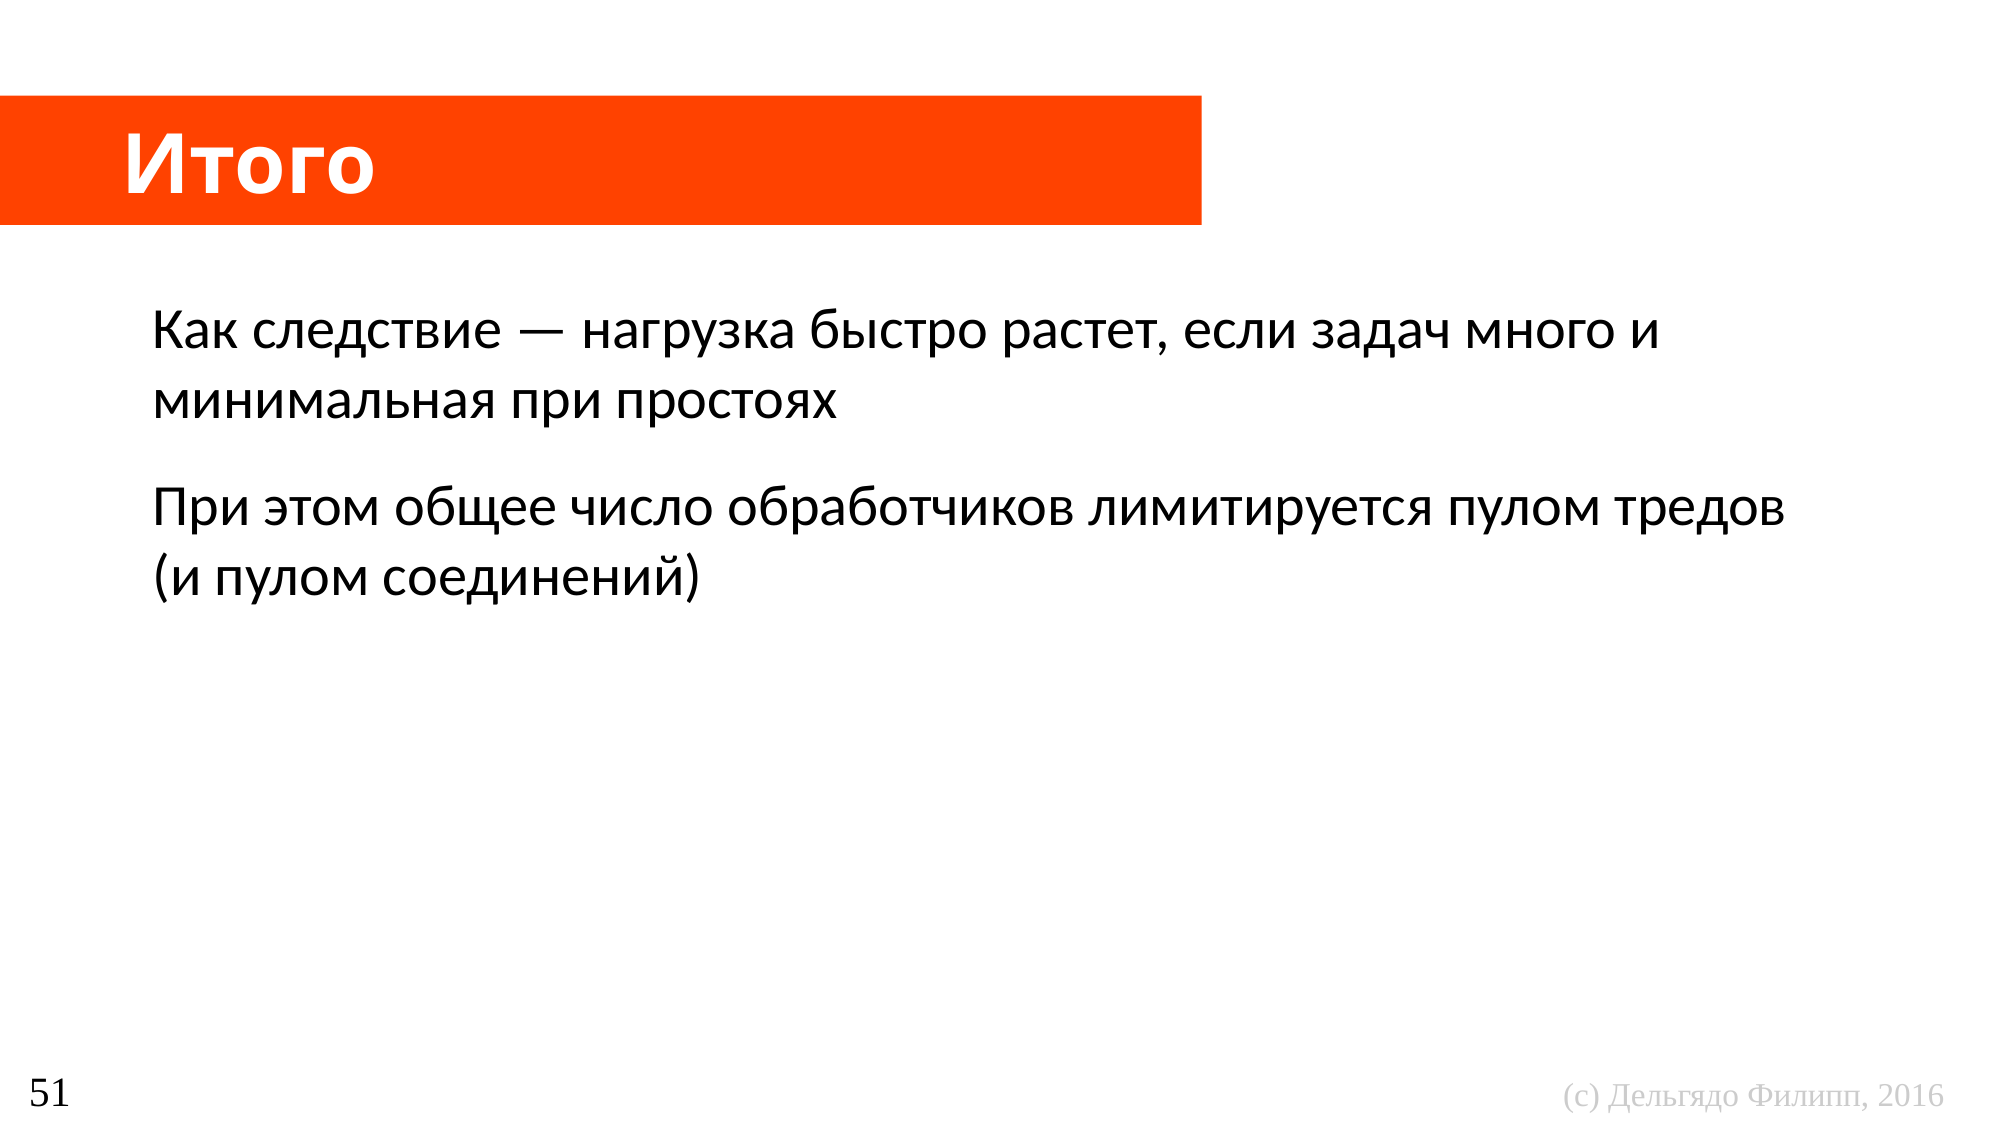

# Итого
Как следствие — нагрузка быстро растет, если задач много и минимальная при простоях
При этом общее число обработчиков лимитируется пулом тредов (и пулом соединений)
51
(c) Дельгядо Филипп, 2016